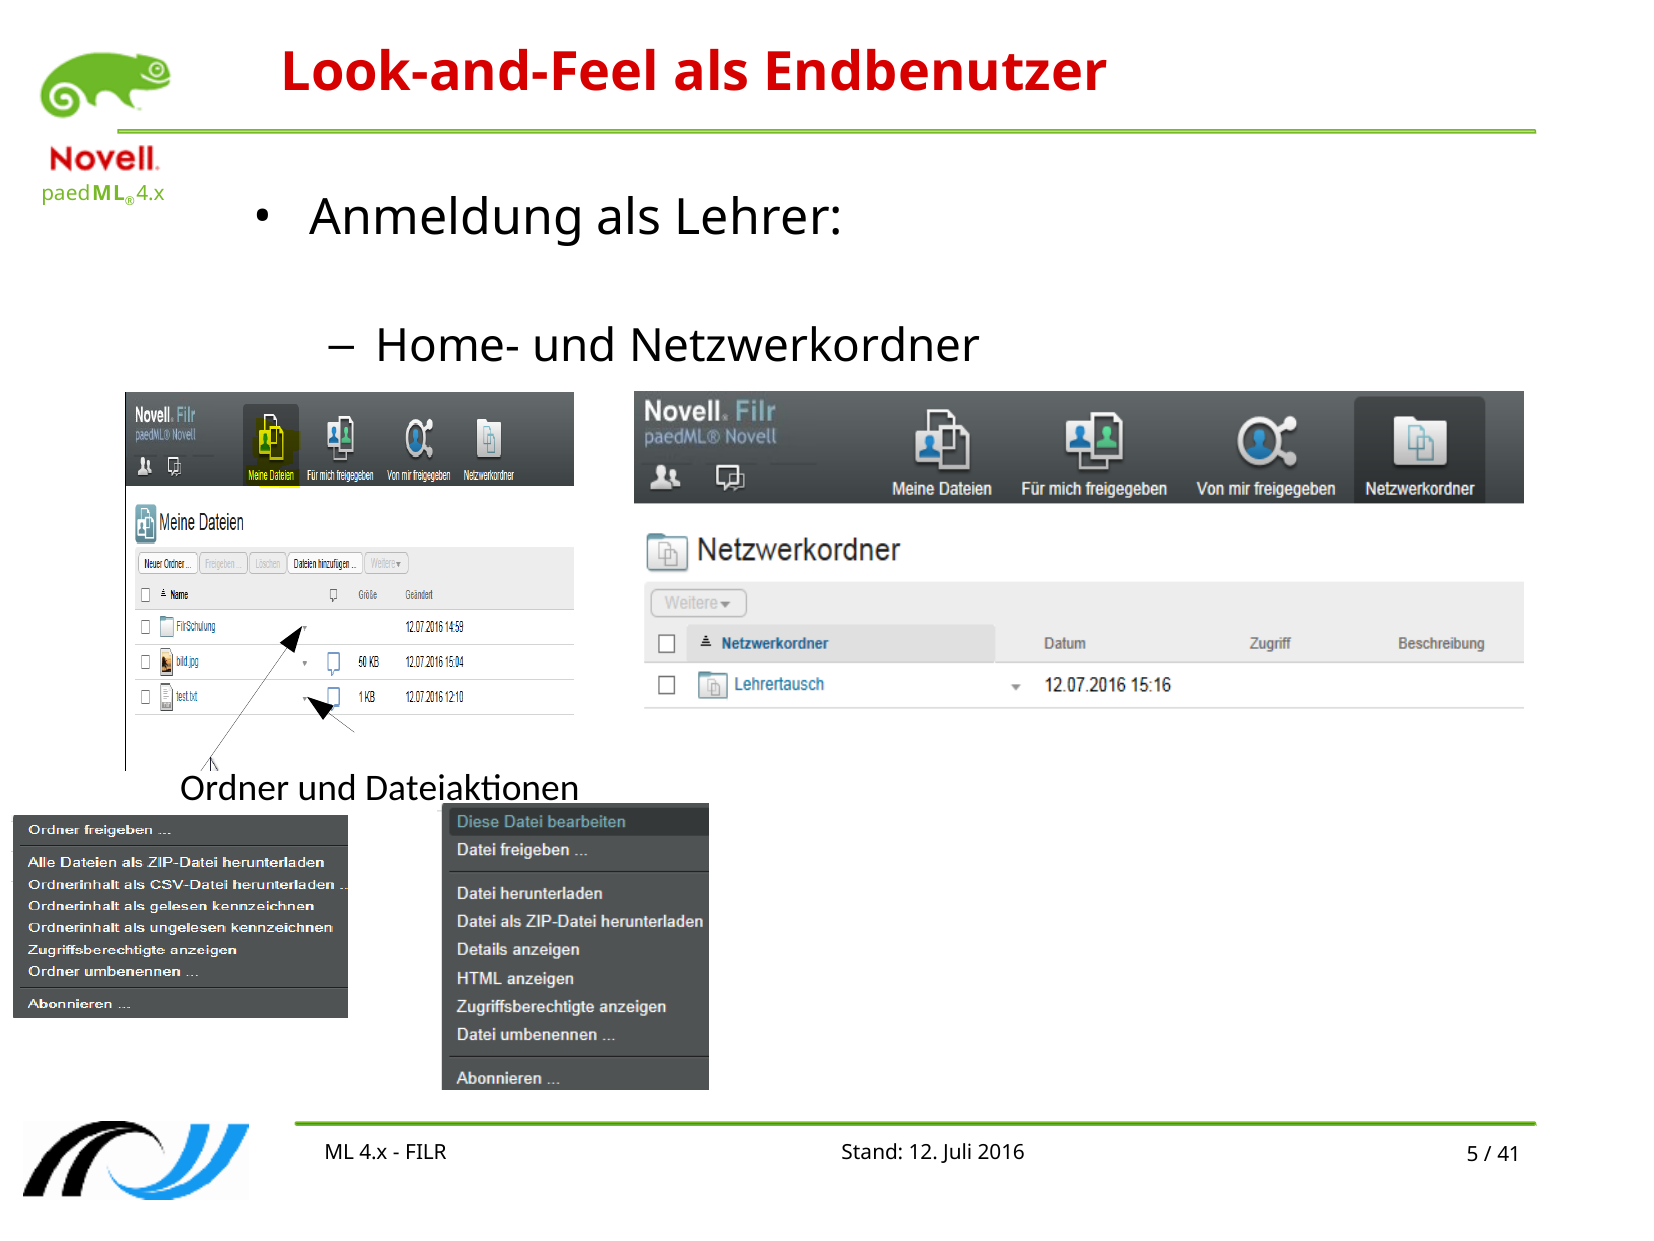

# Look-and-Feel als Endbenutzer
Anmeldung als Lehrer:
Home- und Netzwerkordner
Ordner und Dateiaktionen
ML 4.x - FILR
12. Juli 2016
5